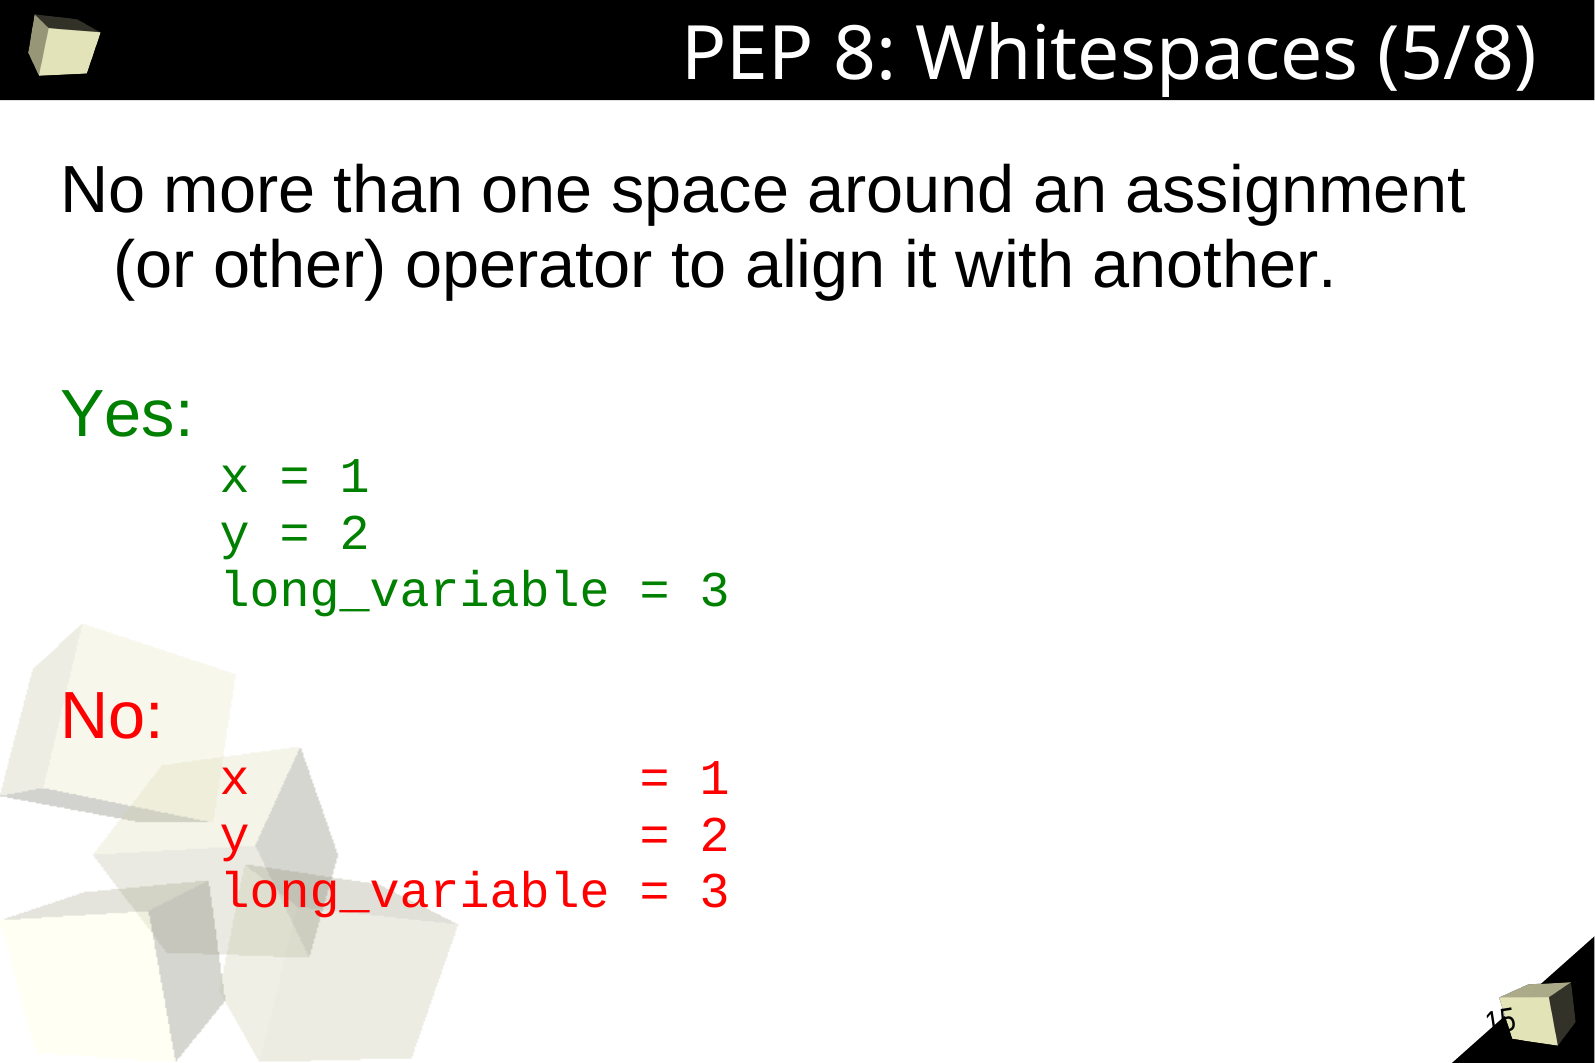

# PEP 8: Whitespaces (5/8)
No more than one space around an assignment (or other) operator to align it with another.
Yes:
x = 1
y = 2
long_variable = 3
No:
x = 1
y = 2
long_variable = 3